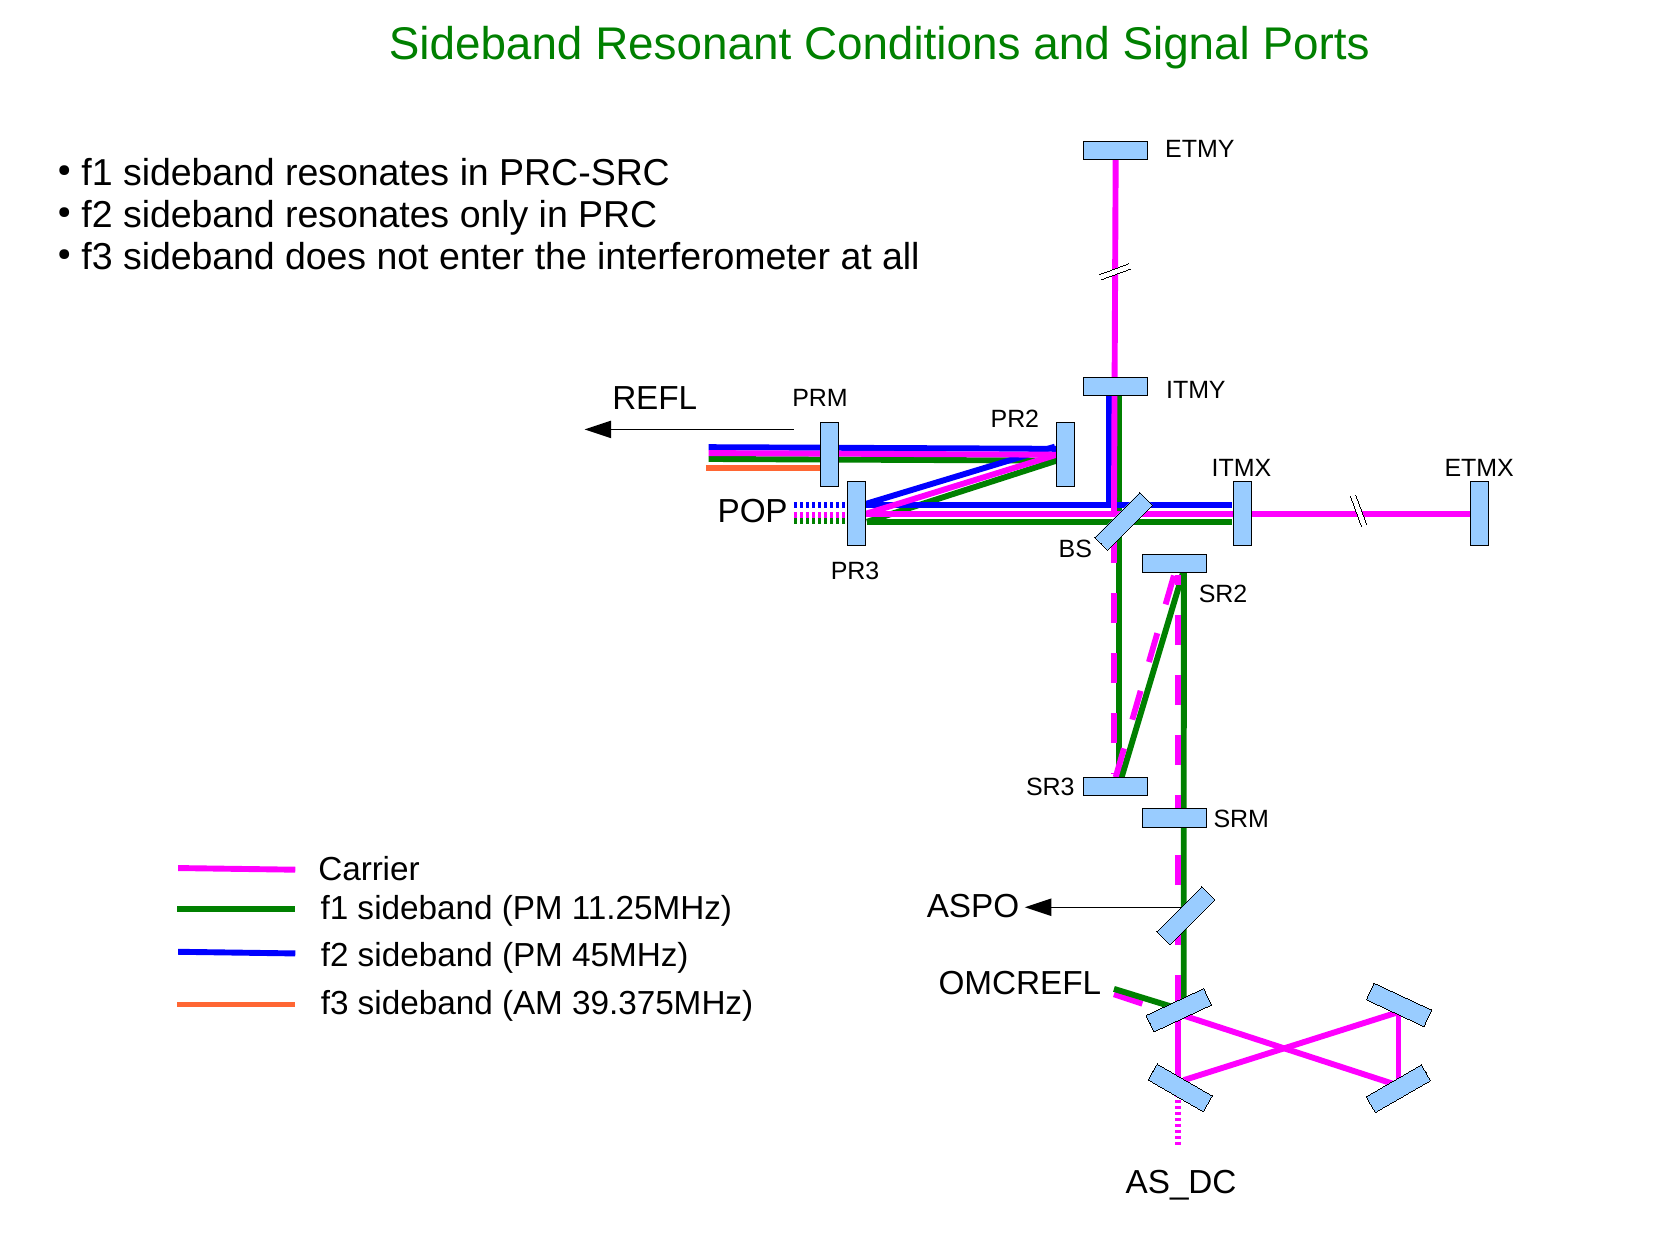

Sideband Resonant Conditions and Signal Ports
ETMY
 f1 sideband resonates in PRC-SRC
 f2 sideband resonates only in PRC
 f3 sideband does not enter the interferometer at all
ITMY
REFL
PRM
PR2
ITMX
ETMX
POP
BS
PR3
SR2
SR3
SRM
Carrier
ASPO
f1 sideband (PM 11.25MHz)
f2 sideband (PM 45MHz)
OMCREFL
f3 sideband (AM 39.375MHz)
AS_DC